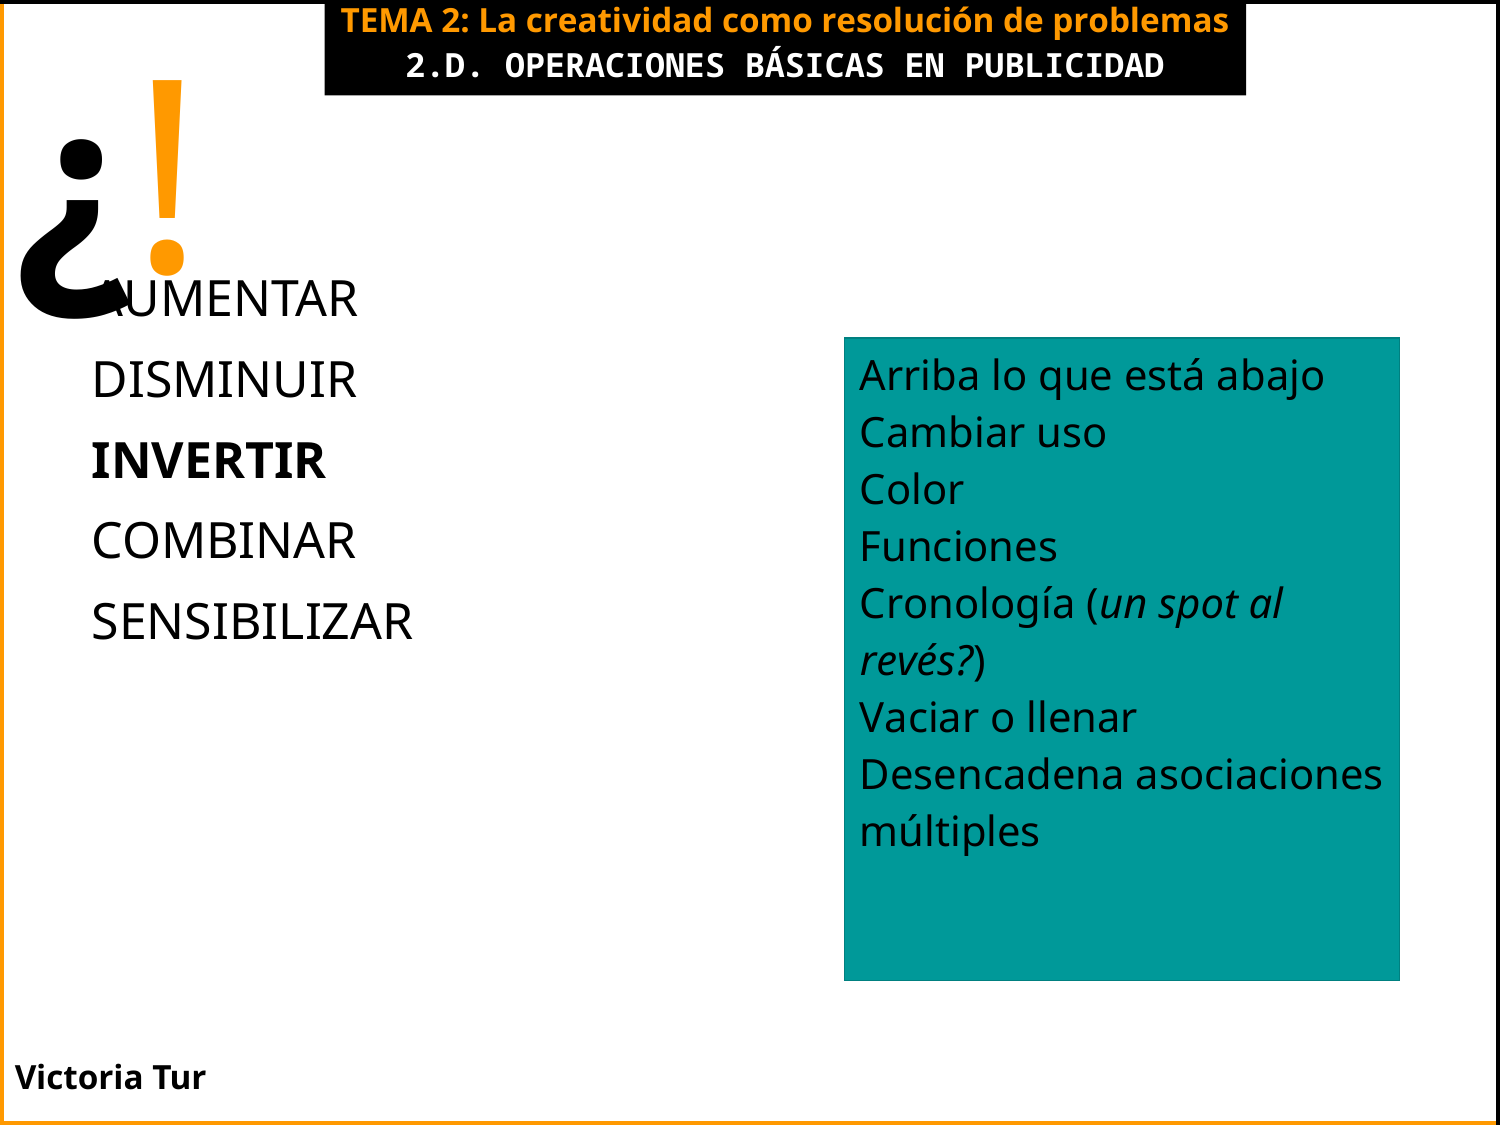

# AUMENTAR
DISMINUIR
INVERTIR
COMBINAR
SENSIBILIZAR
Arriba lo que está abajo
Cambiar uso
Color
Funciones
Cronología (un spot al revés?)
Vaciar o llenar
Desencadena asociaciones múltiples